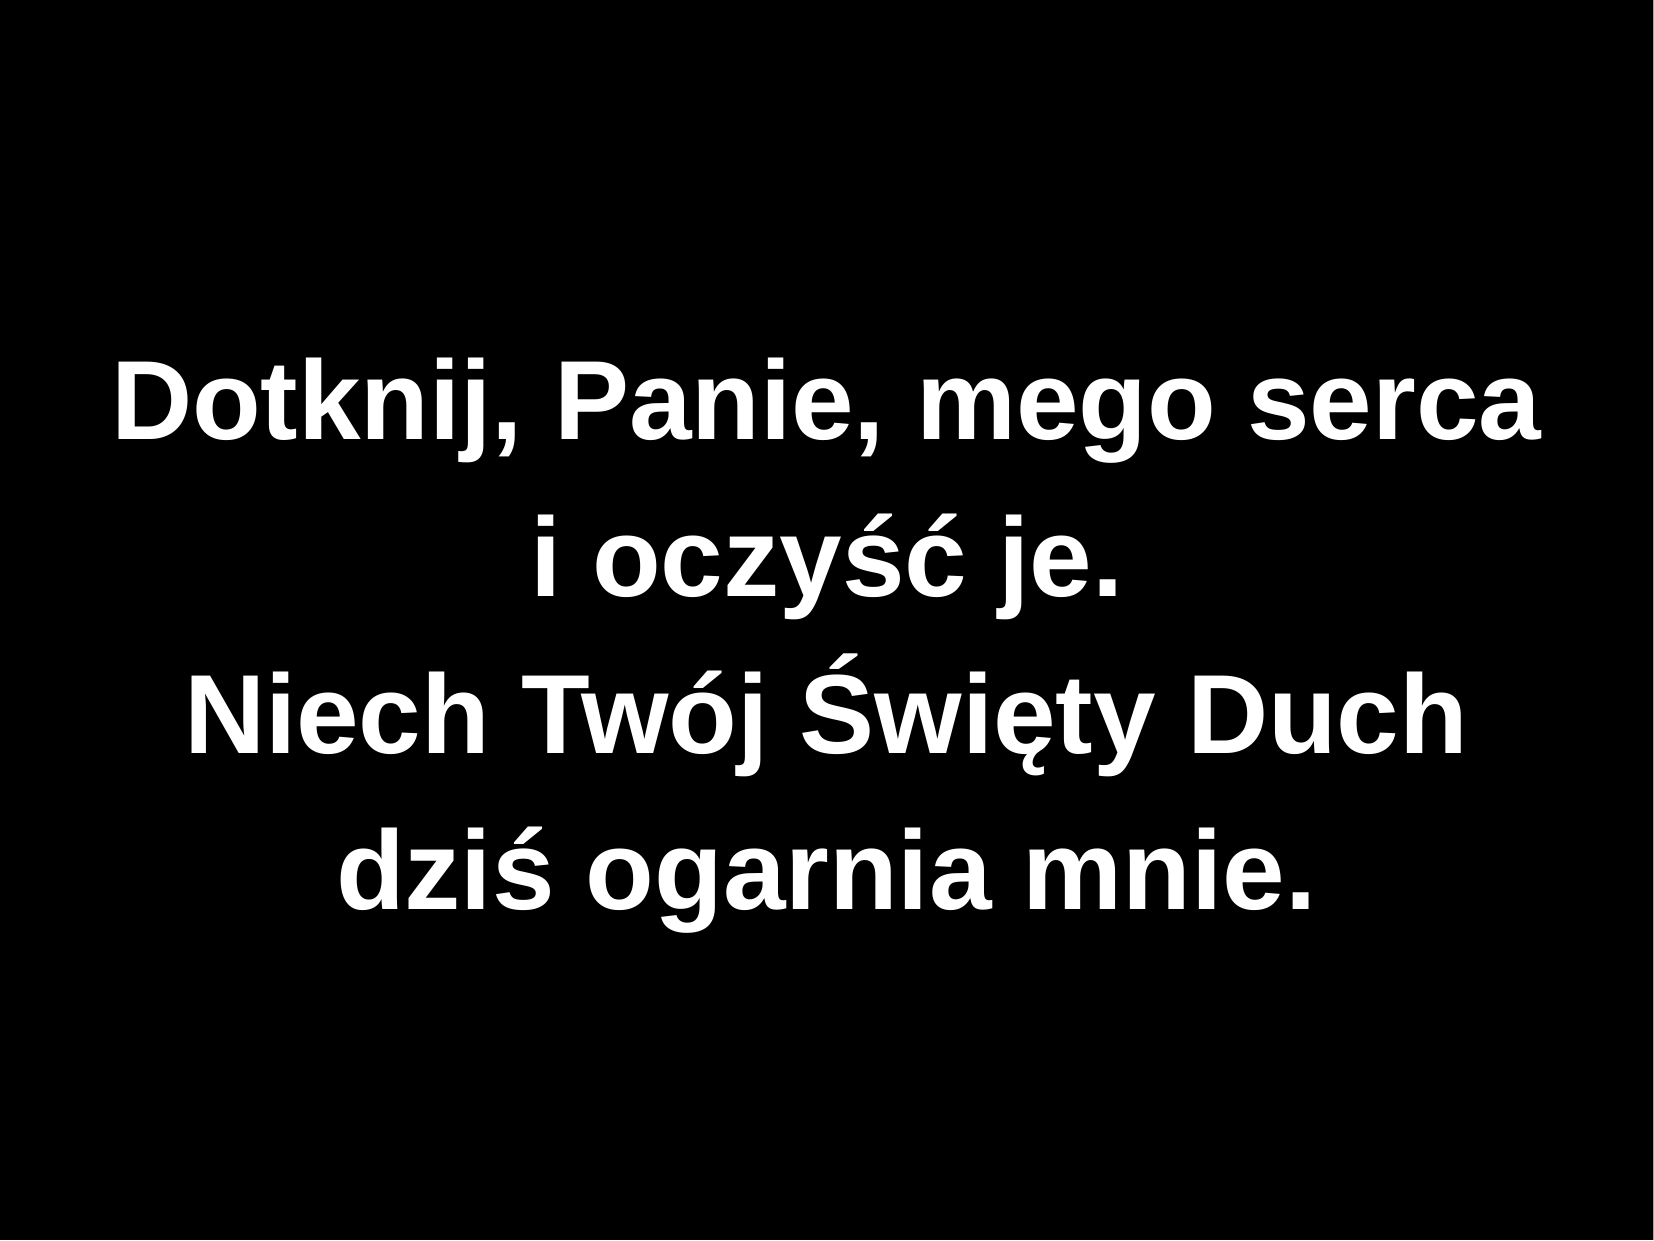

# Dotknij, Panie, mego serca
i oczyść je.
Niech Twój Święty Duch
dziś ogarnia mnie.